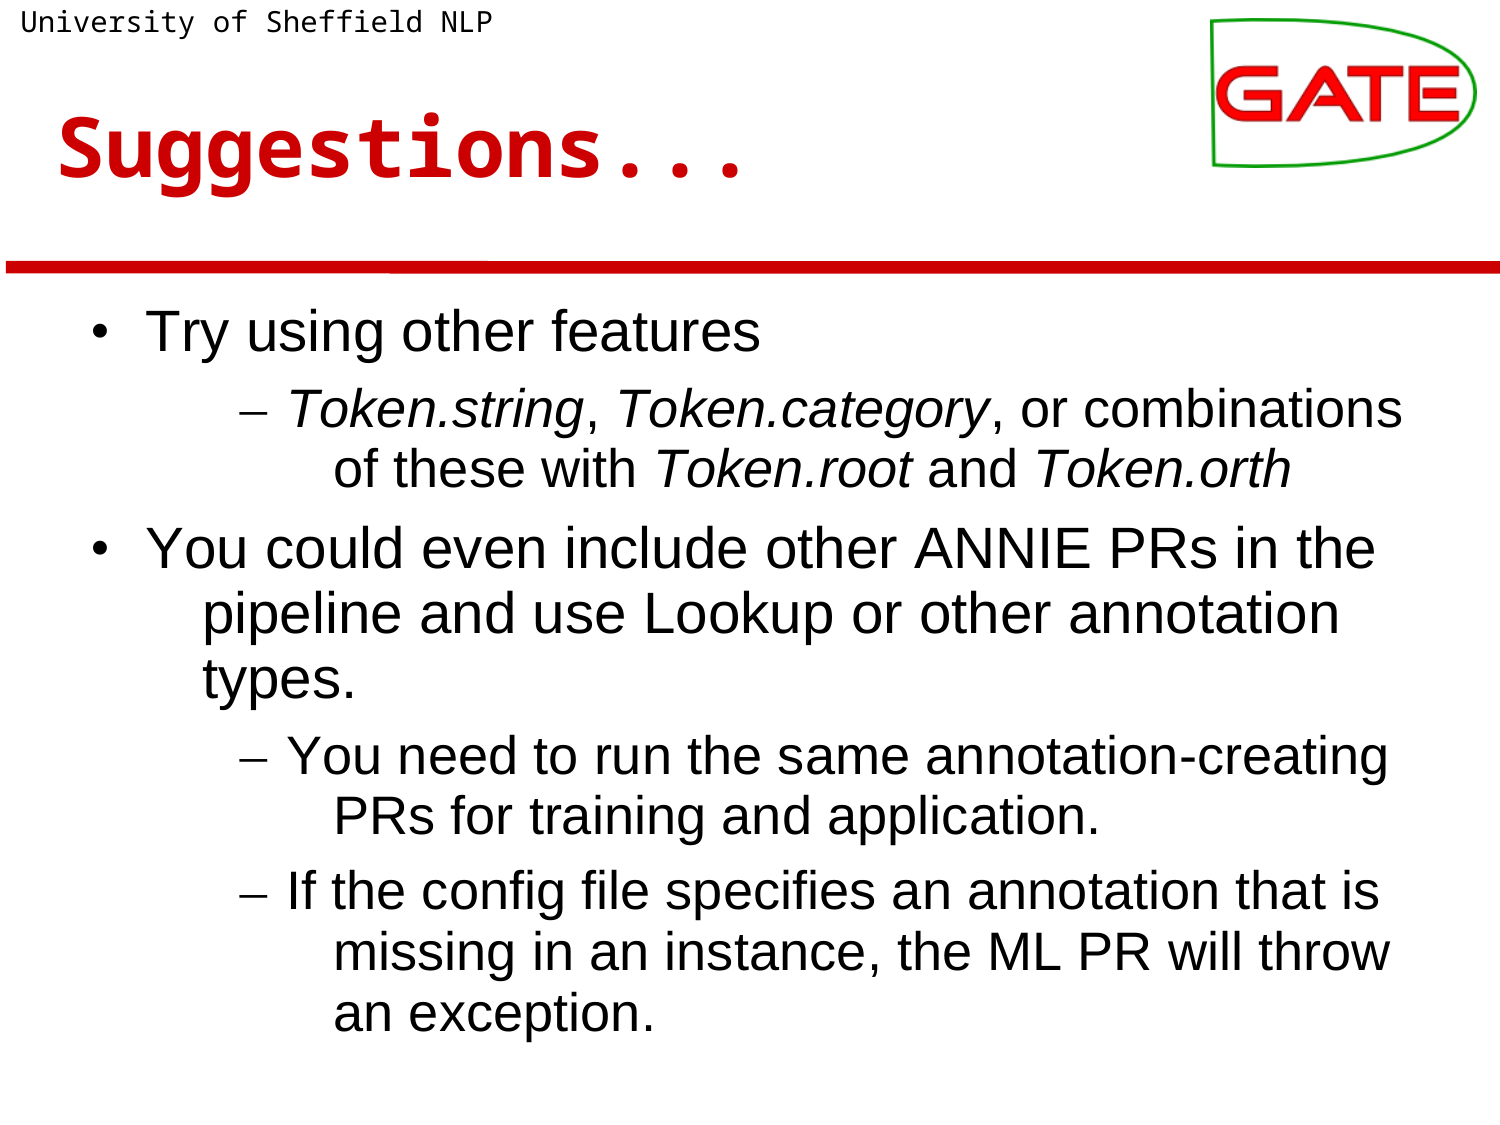

# Suggestions...
Try using other features
Token.string, Token.category, or combinations of these with Token.root and Token.orth
You could even include other ANNIE PRs in the pipeline and use Lookup or other annotation types.
You need to run the same annotation-creating PRs for training and application.
If the config file specifies an annotation that is missing in an instance, the ML PR will throw an exception.